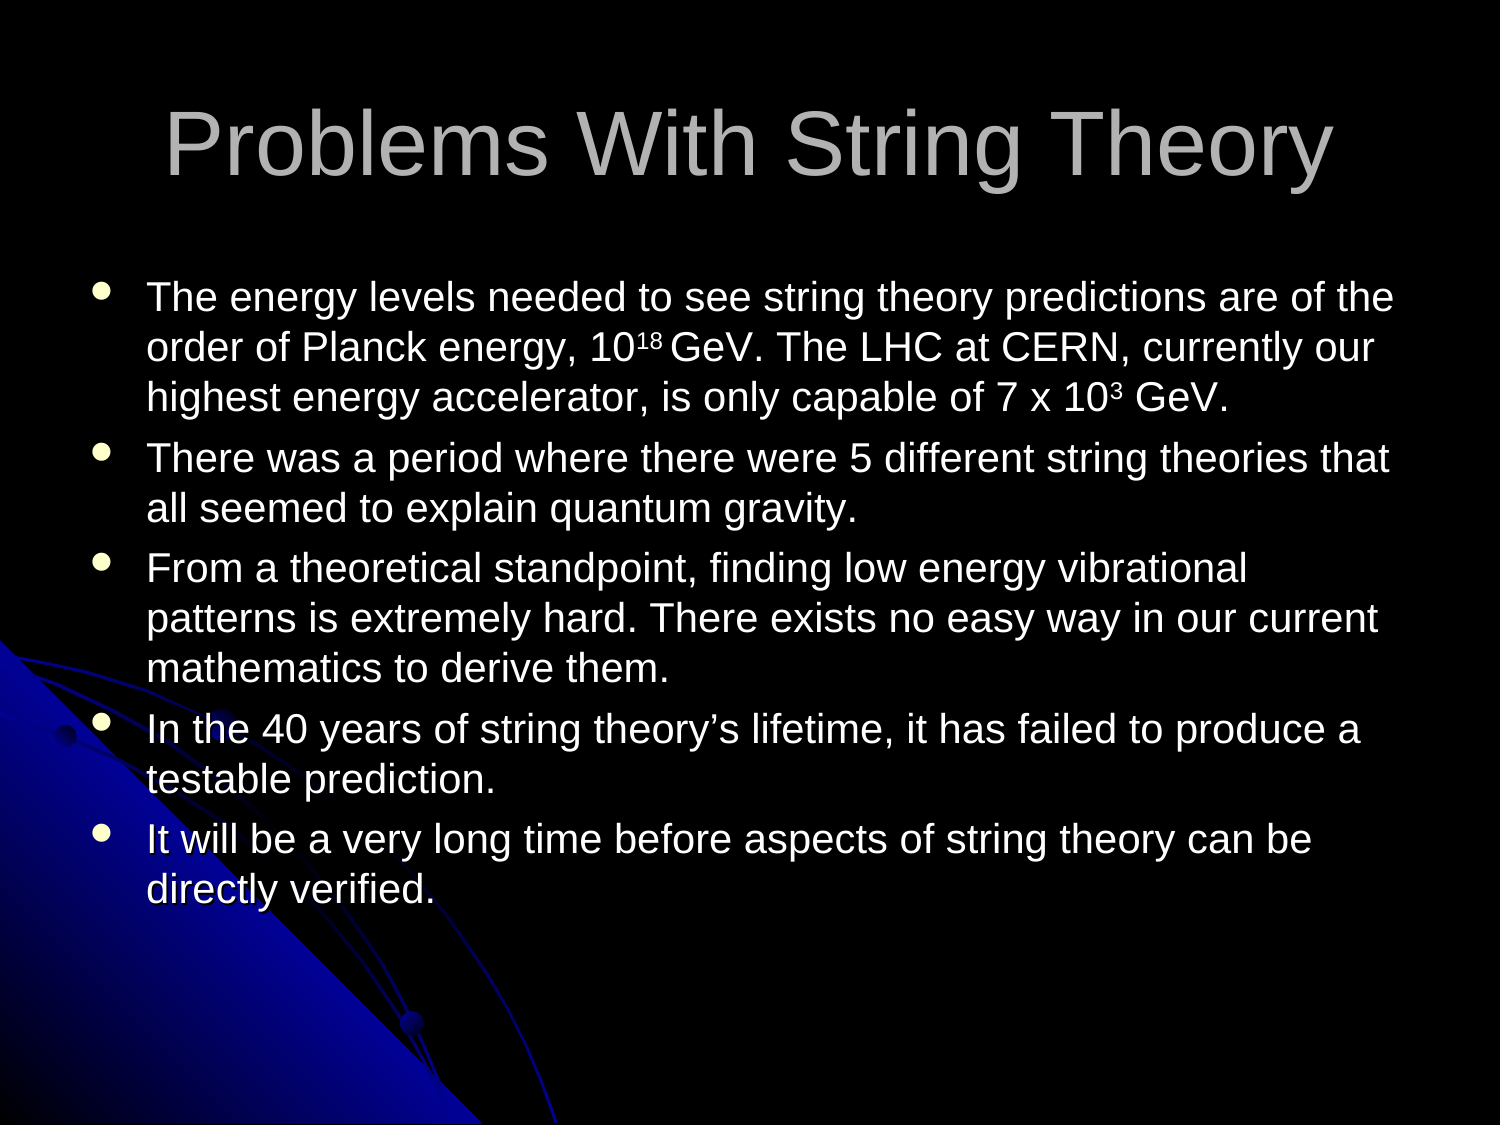

# Problems With String Theory
The energy levels needed to see string theory predictions are of the order of Planck energy, 1018 GeV. The LHC at CERN, currently our highest energy accelerator, is only capable of 7 x 103 GeV.
There was a period where there were 5 different string theories that all seemed to explain quantum gravity.
From a theoretical standpoint, finding low energy vibrational patterns is extremely hard. There exists no easy way in our current mathematics to derive them.
In the 40 years of string theory’s lifetime, it has failed to produce a testable prediction.
It will be a very long time before aspects of string theory can be directly verified.